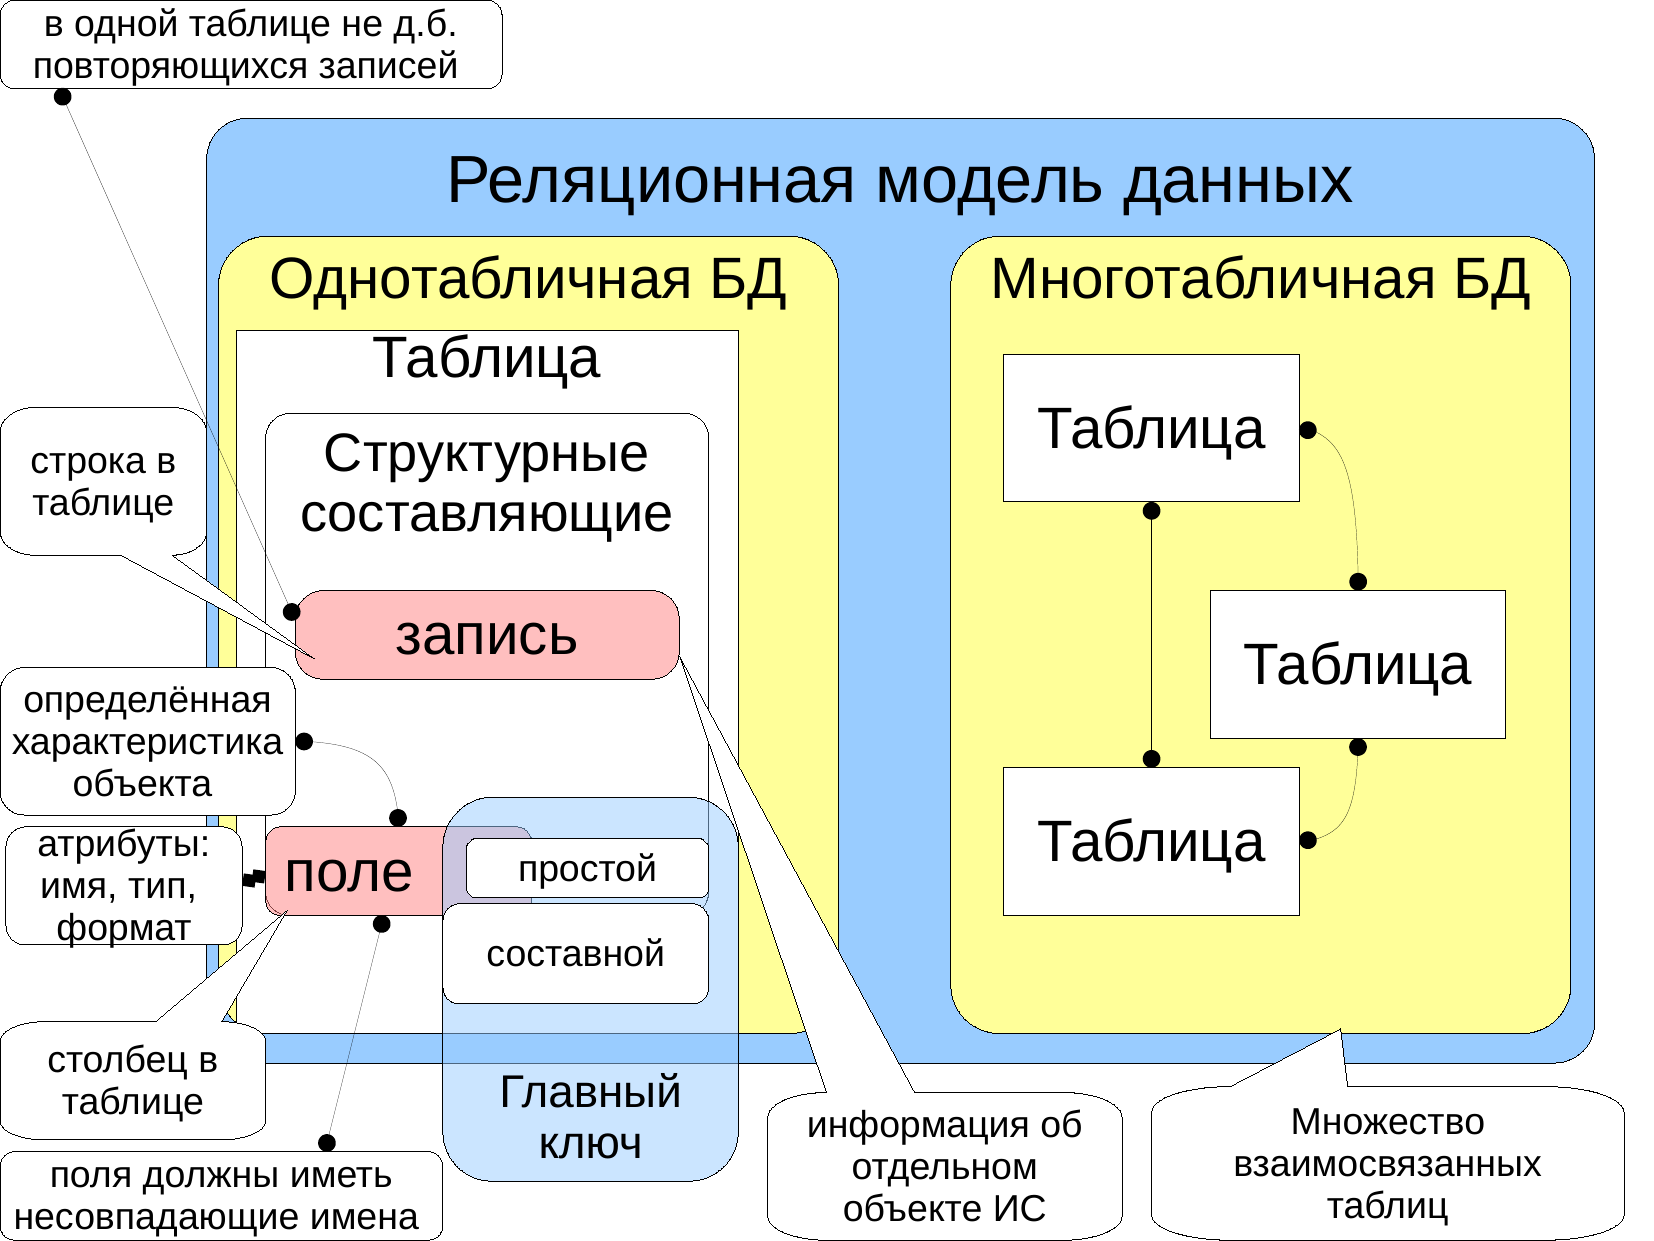

в одной таблице не д.б.
повторяющихся записей
Реляционная модель данных
Однотабличная БД
Многотабличная БД
Таблица
Таблица
строка в
таблице
Структурные
составляющие
запись
Таблица
определённая
характеристика
объекта
Таблица
Главный
ключ
атрибуты:
имя, тип,
формат
поле
простой
составной
столбец в
таблице
Множество взаимосвязанных таблиц
информация об
отдельном объекте ИС
поля должны иметь
несовпадающие имена